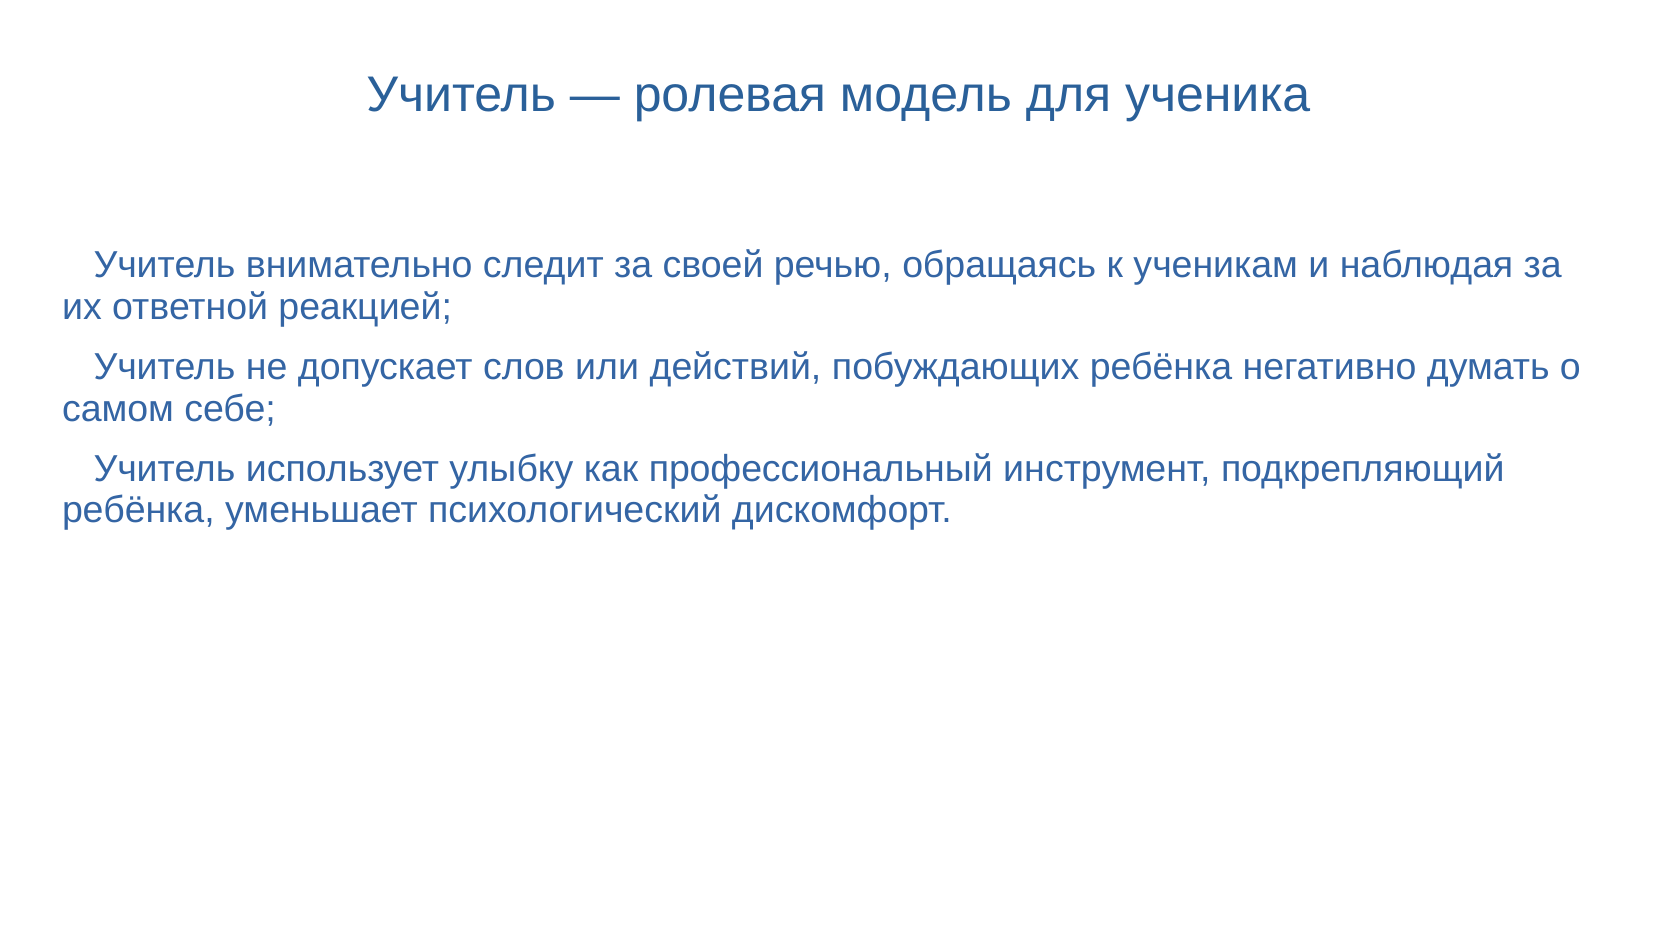

# Учитель — ролевая модель для ученика
 Учитель внимательно следит за своей речью, обращаясь к ученикам и наблюдая за их ответной реакцией;
 Учитель не допускает слов или действий, побуждающих ребёнка негативно думать о самом себе;
 Учитель использует улыбку как профессиональный инструмент, подкрепляющий ребёнка, уменьшает психологический дискомфорт.